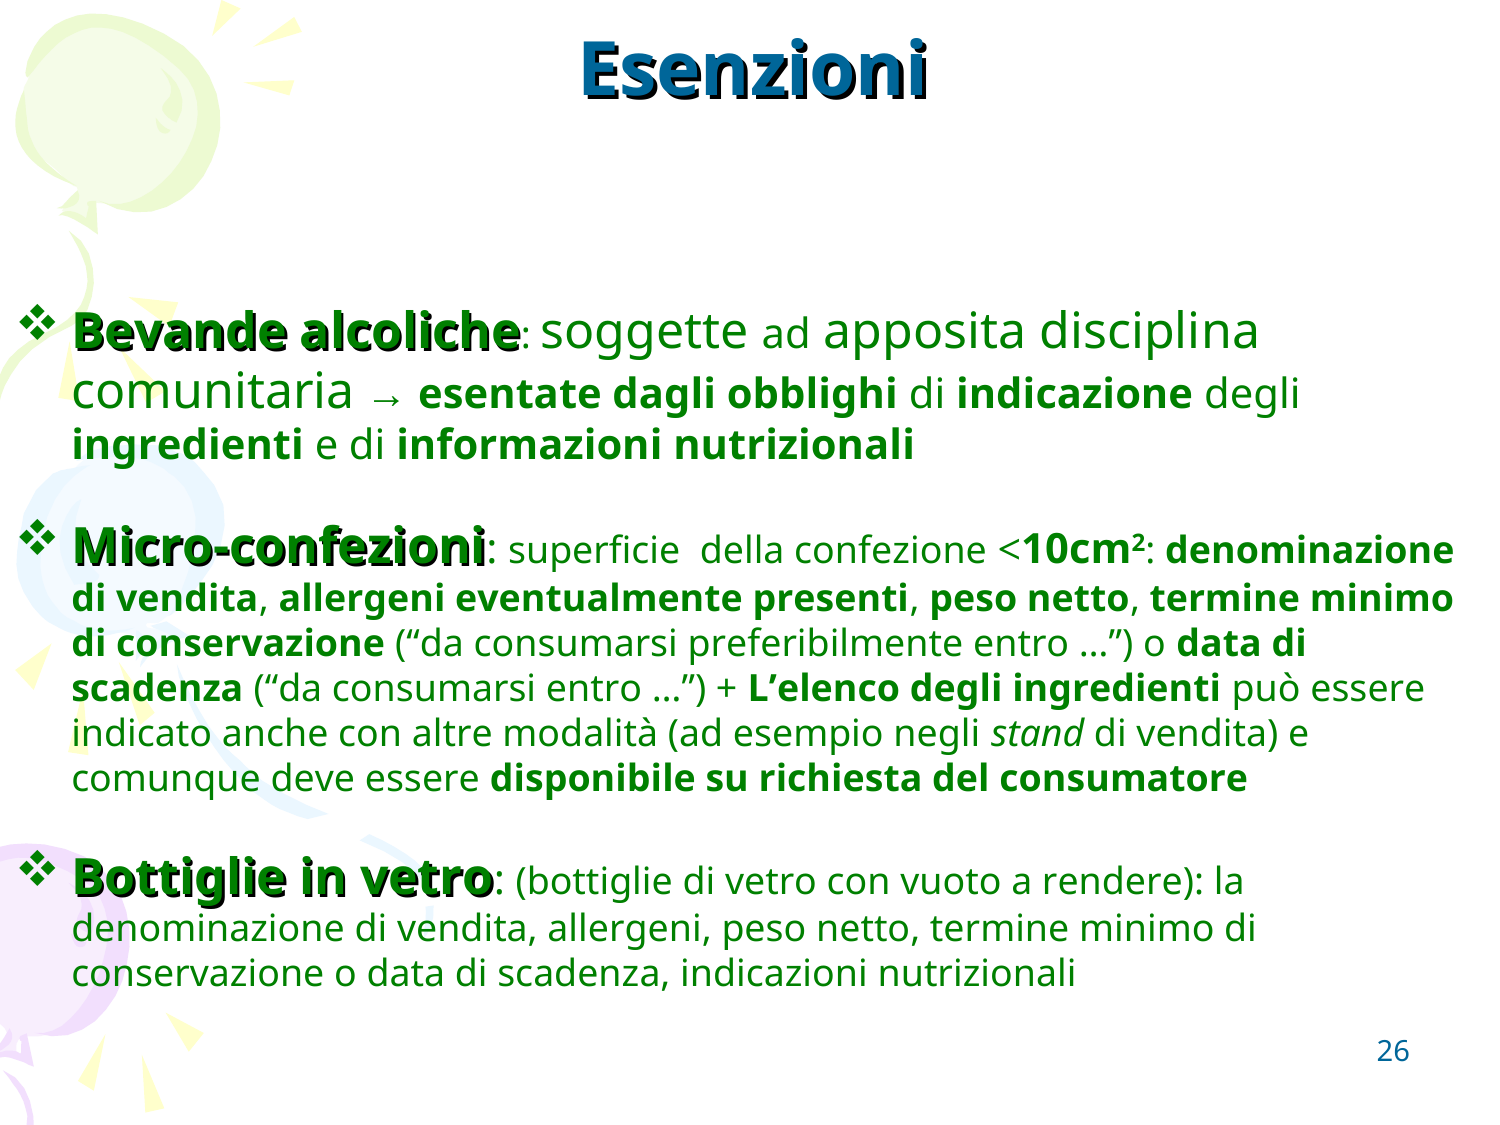

# Esenzioni
Bevande alcoliche: soggette ad apposita disciplina comunitaria → esentate dagli obblighi di indicazione degli ingredienti e di informazioni nutrizionali
Micro-confezioni: superficie  della confezione <10cm2: denominazione di vendita, allergeni eventualmente presenti, peso netto, termine minimo di conservazione (“da consumarsi preferibilmente entro …”) o data di scadenza (“da consumarsi entro …”) + L’elenco degli ingredienti può essere indicato anche con altre modalità (ad esempio negli stand di vendita) e comunque deve essere disponibile su richiesta del consumatore
Bottiglie in vetro: (bottiglie di vetro con vuoto a rendere): la denominazione di vendita, allergeni, peso netto, termine minimo di conservazione o data di scadenza, indicazioni nutrizionali